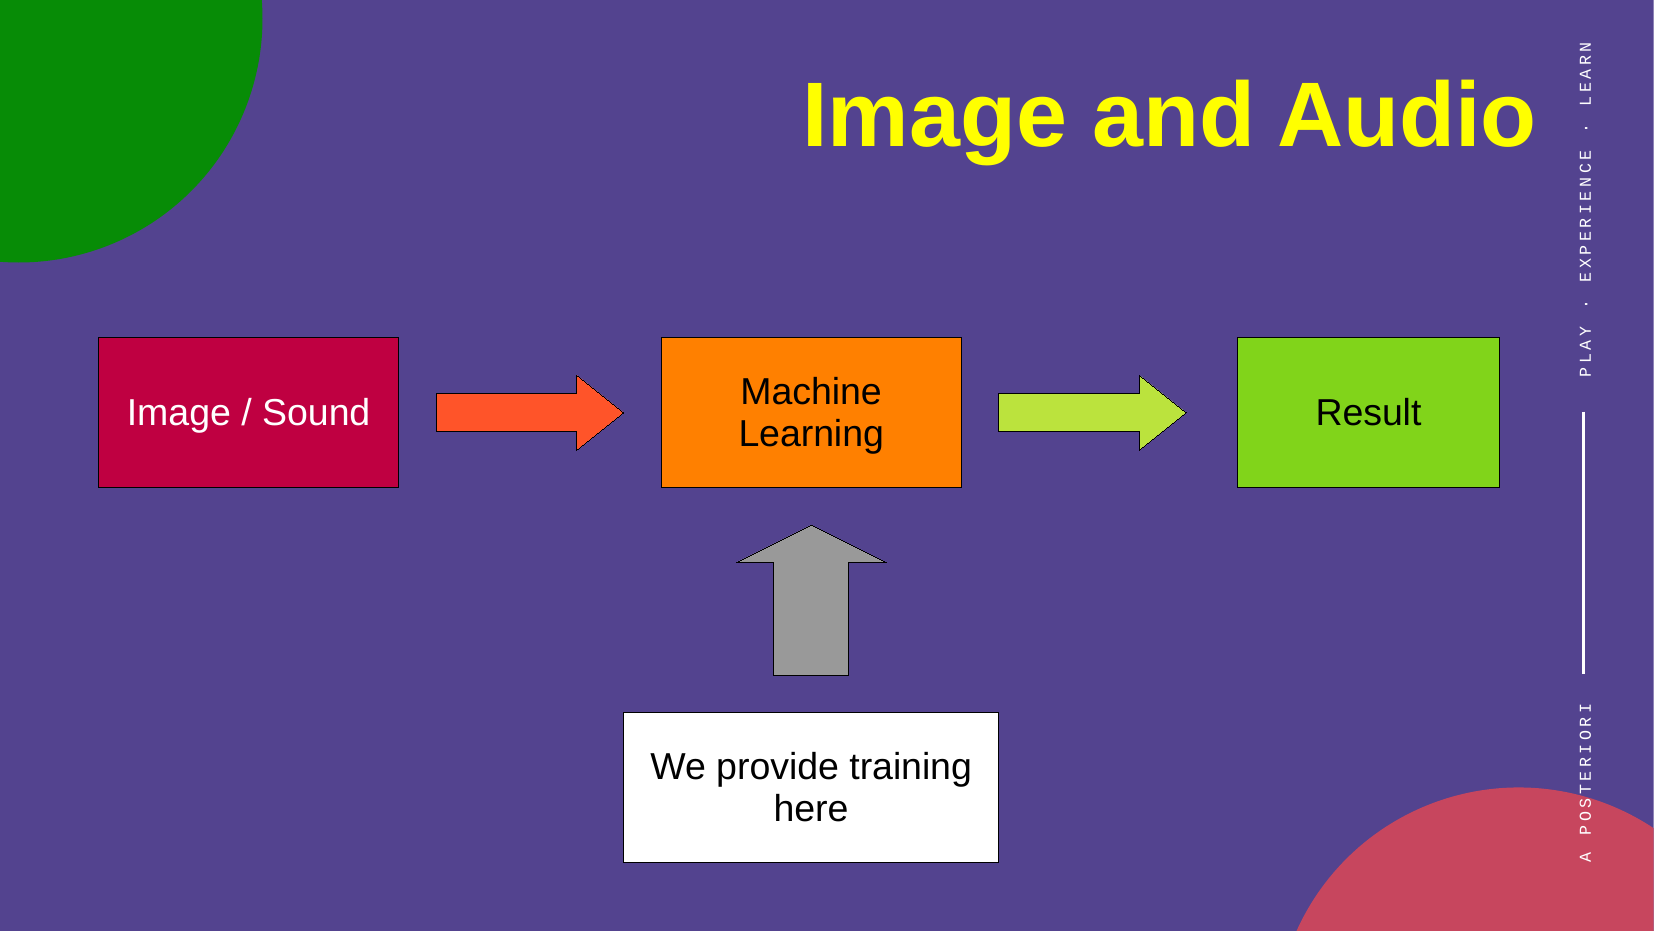

# Image and Audio
Image / Sound
Machine
Learning
Result
We provide training
here